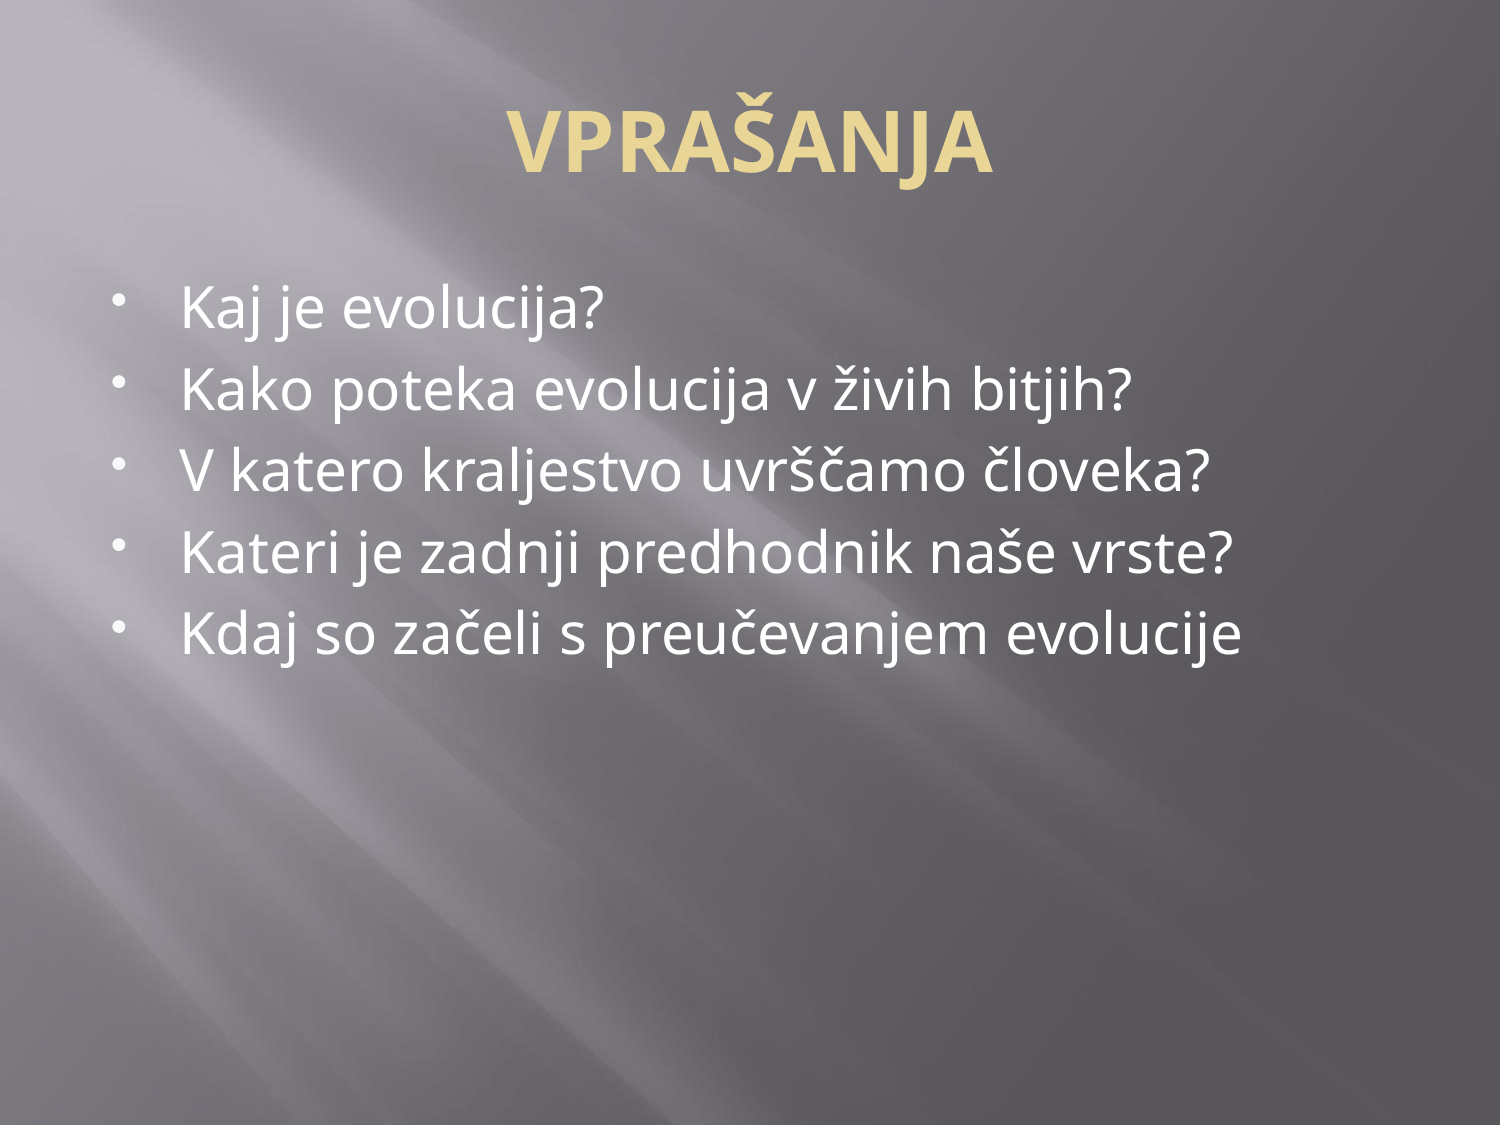

# VPRAŠANJA
Kaj je evolucija?
Kako poteka evolucija v živih bitjih?
V katero kraljestvo uvrščamo človeka?
Kateri je zadnji predhodnik naše vrste?
Kdaj so začeli s preučevanjem evolucije